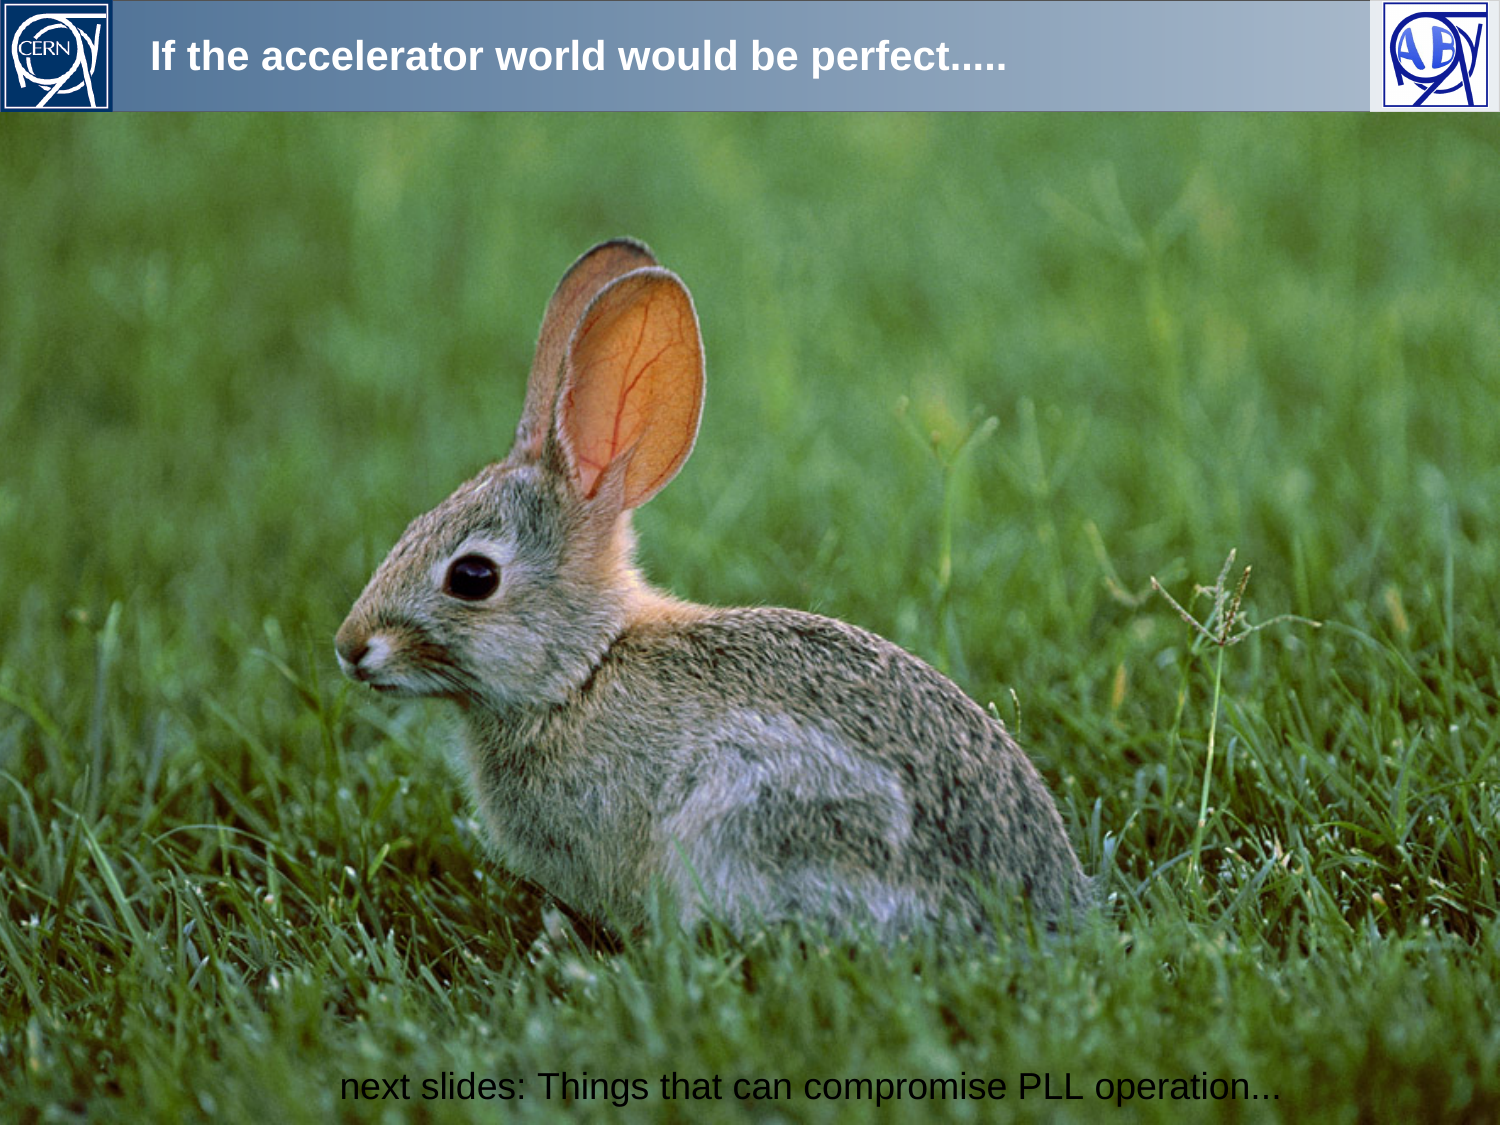

# If the accelerator world would be perfect.....
next slides: Things that can compromise PLL operation...